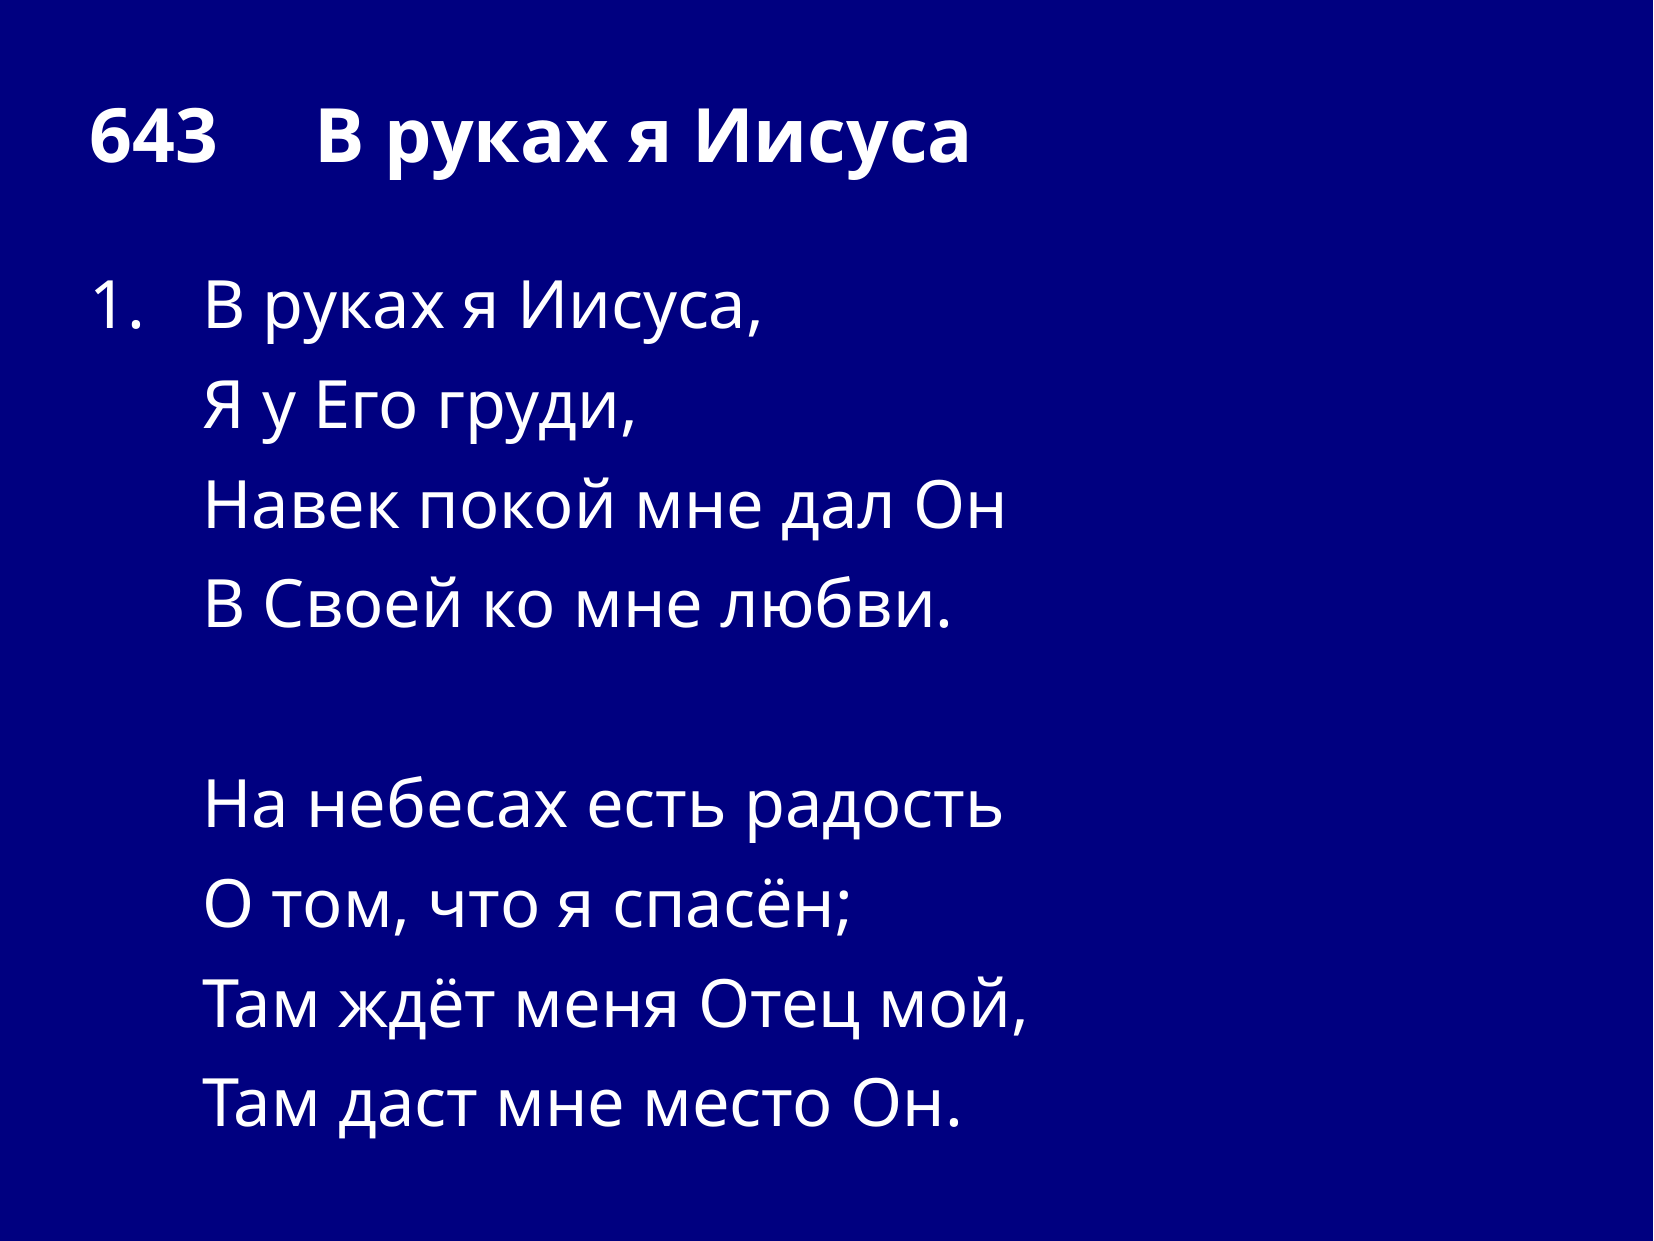

643	В руках я Иисуса
1.	В руках я Иисуса,
	Я у Его груди,
	Навек покой мне дал Он
	В Своей ко мне любви.
	На небесах есть радость
	О том, что я спасён;
	Там ждёт меня Отец мой,
	Там даст мне место Он.